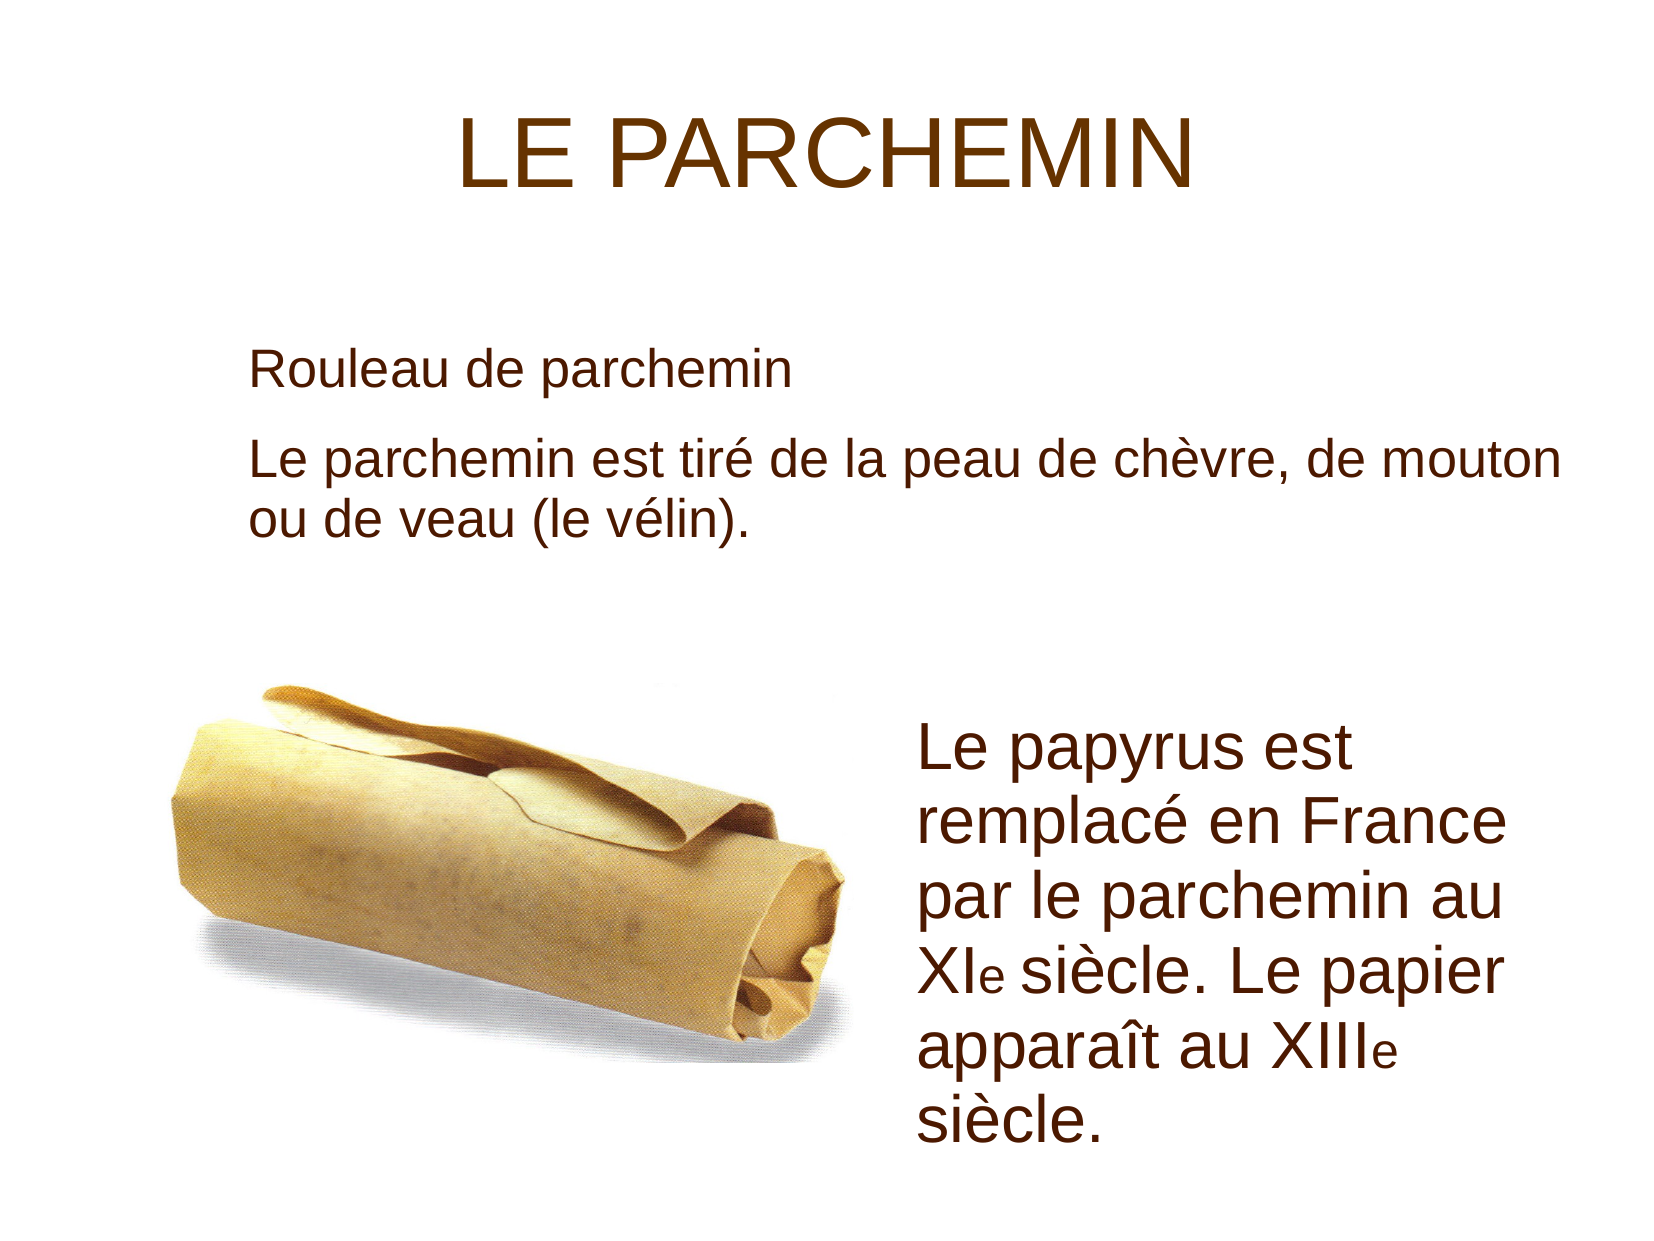

# LE PARCHEMIN
Rouleau de parchemin
Le parchemin est tiré de la peau de chèvre, de mouton ou de veau (le vélin).
Le papyrus est remplacé en France par le parchemin au XIe siècle. Le papier apparaît au XIIIe siècle.